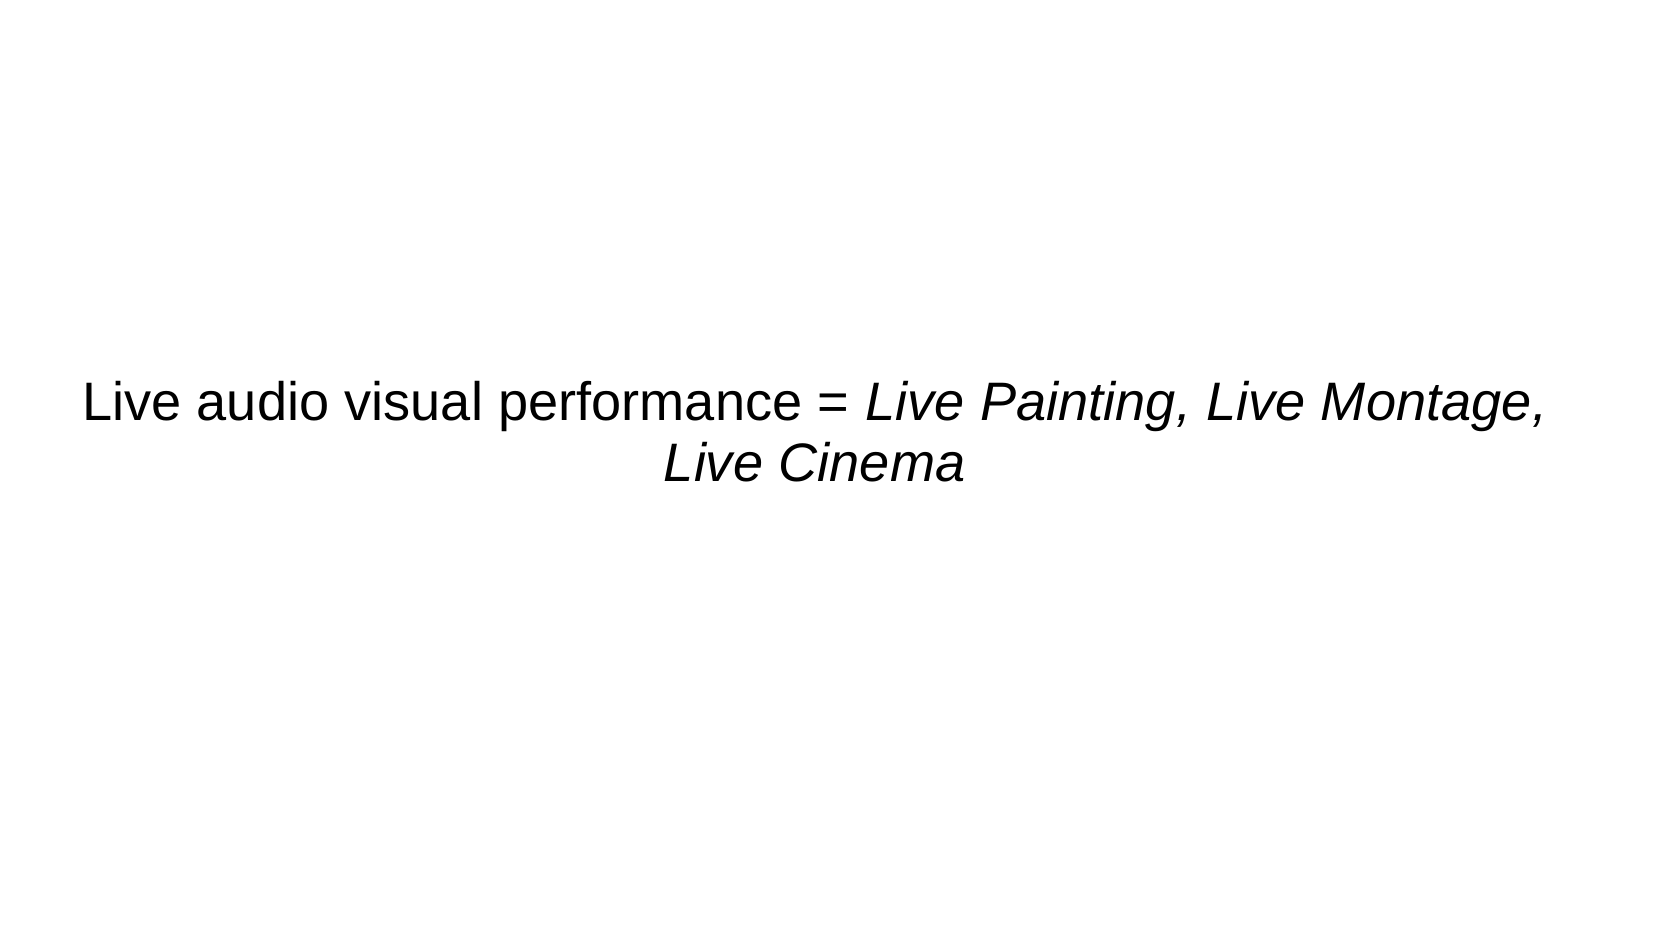

# Live audio visual performance = Live Painting, Live Montage, Live Cinema